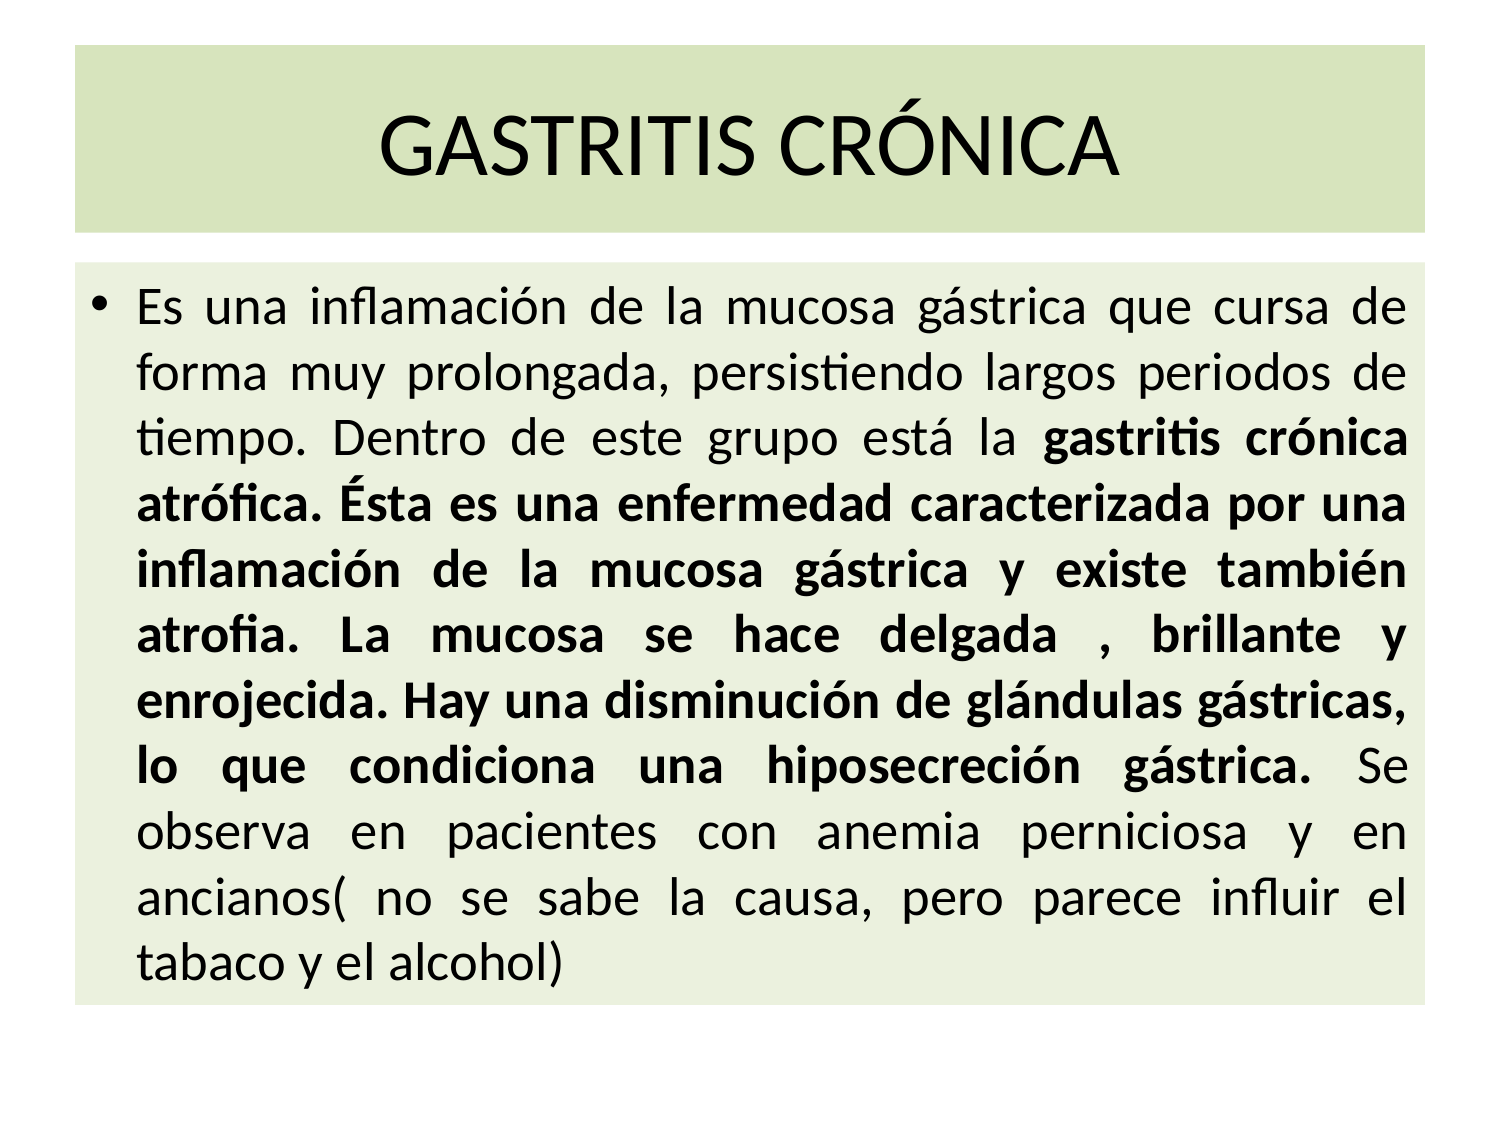

# GASTRITIS CRÓNICA
Es una inflamación de la mucosa gástrica que cursa de forma muy prolongada, persistiendo largos periodos de tiempo. Dentro de este grupo está la gastritis crónica atrófica. Ésta es una enfermedad caracterizada por una inflamación de la mucosa gástrica y existe también atrofia. La mucosa se hace delgada , brillante y enrojecida. Hay una disminución de glándulas gástricas, lo que condiciona una hiposecreción gástrica. Se observa en pacientes con anemia perniciosa y en ancianos( no se sabe la causa, pero parece influir el tabaco y el alcohol)